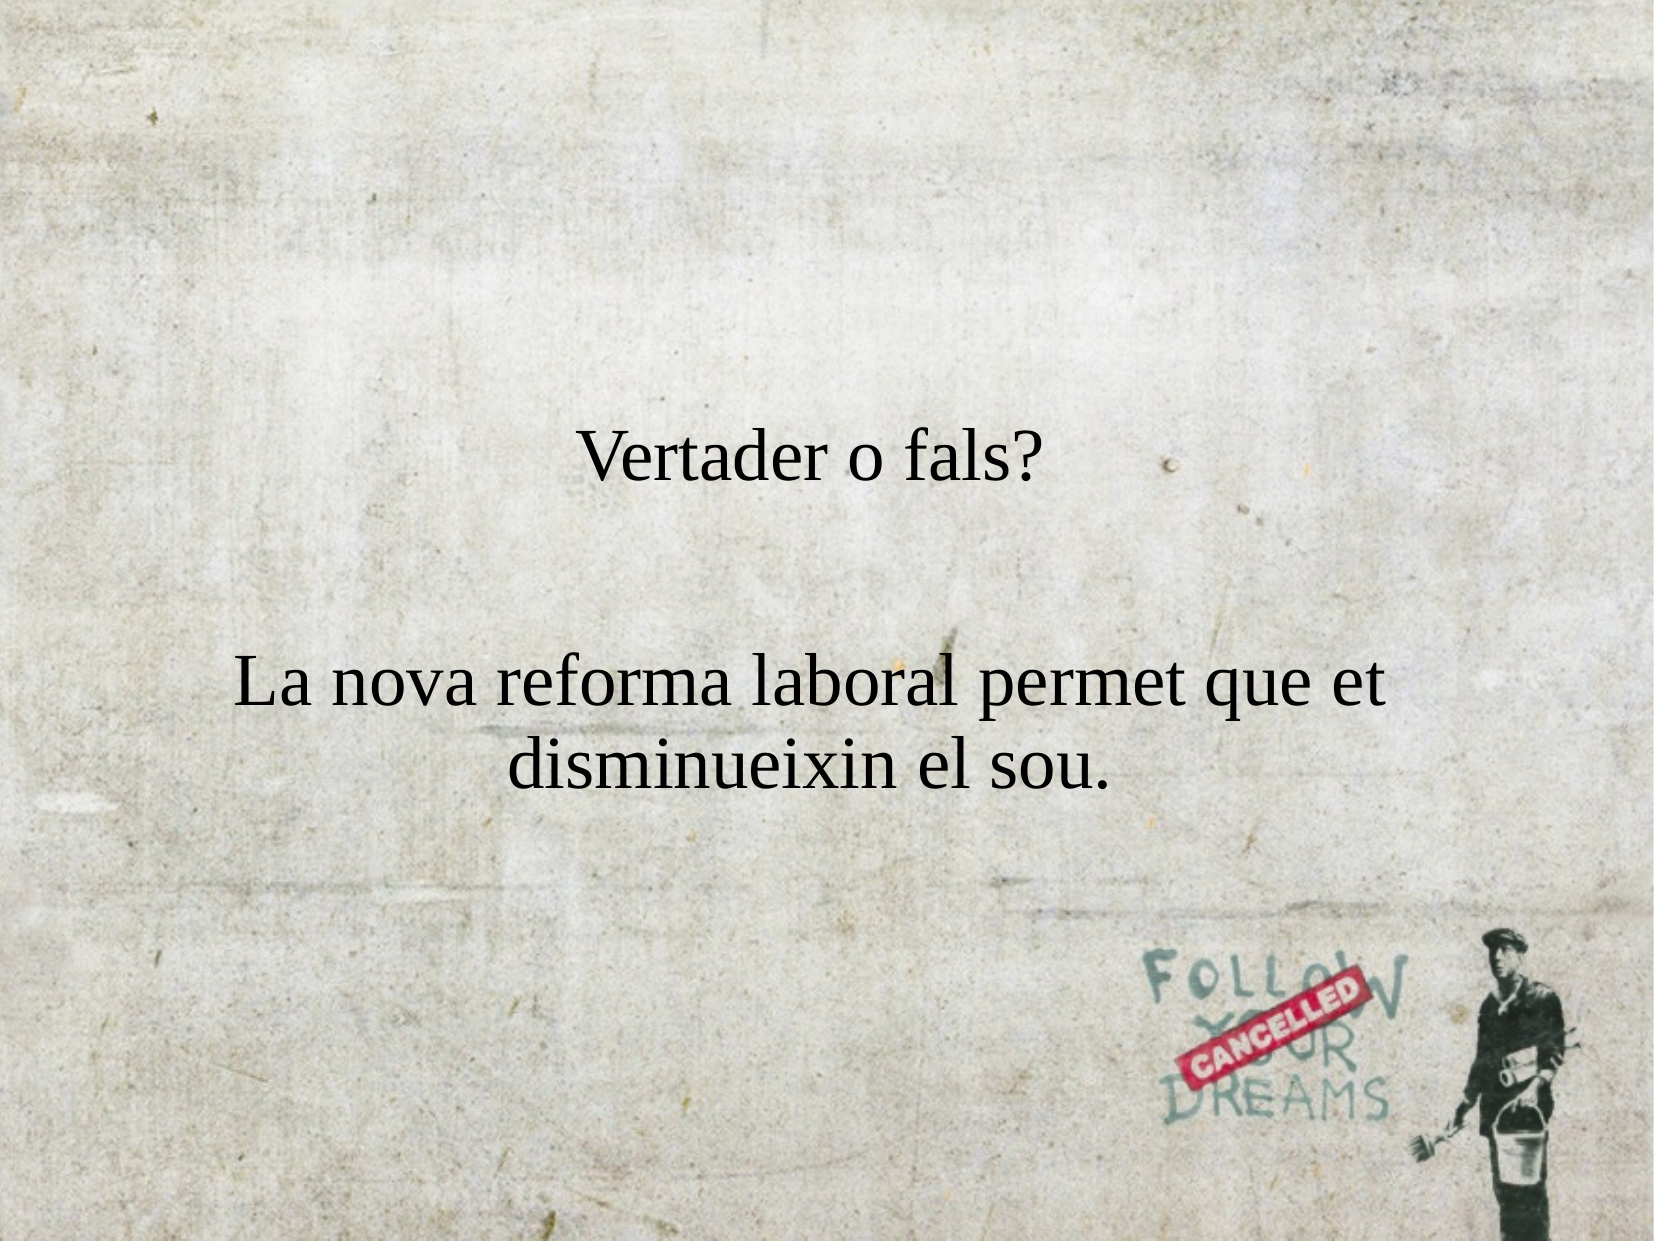

#
Vertader o fals?
La nova reforma laboral permet que et disminueixin el sou.